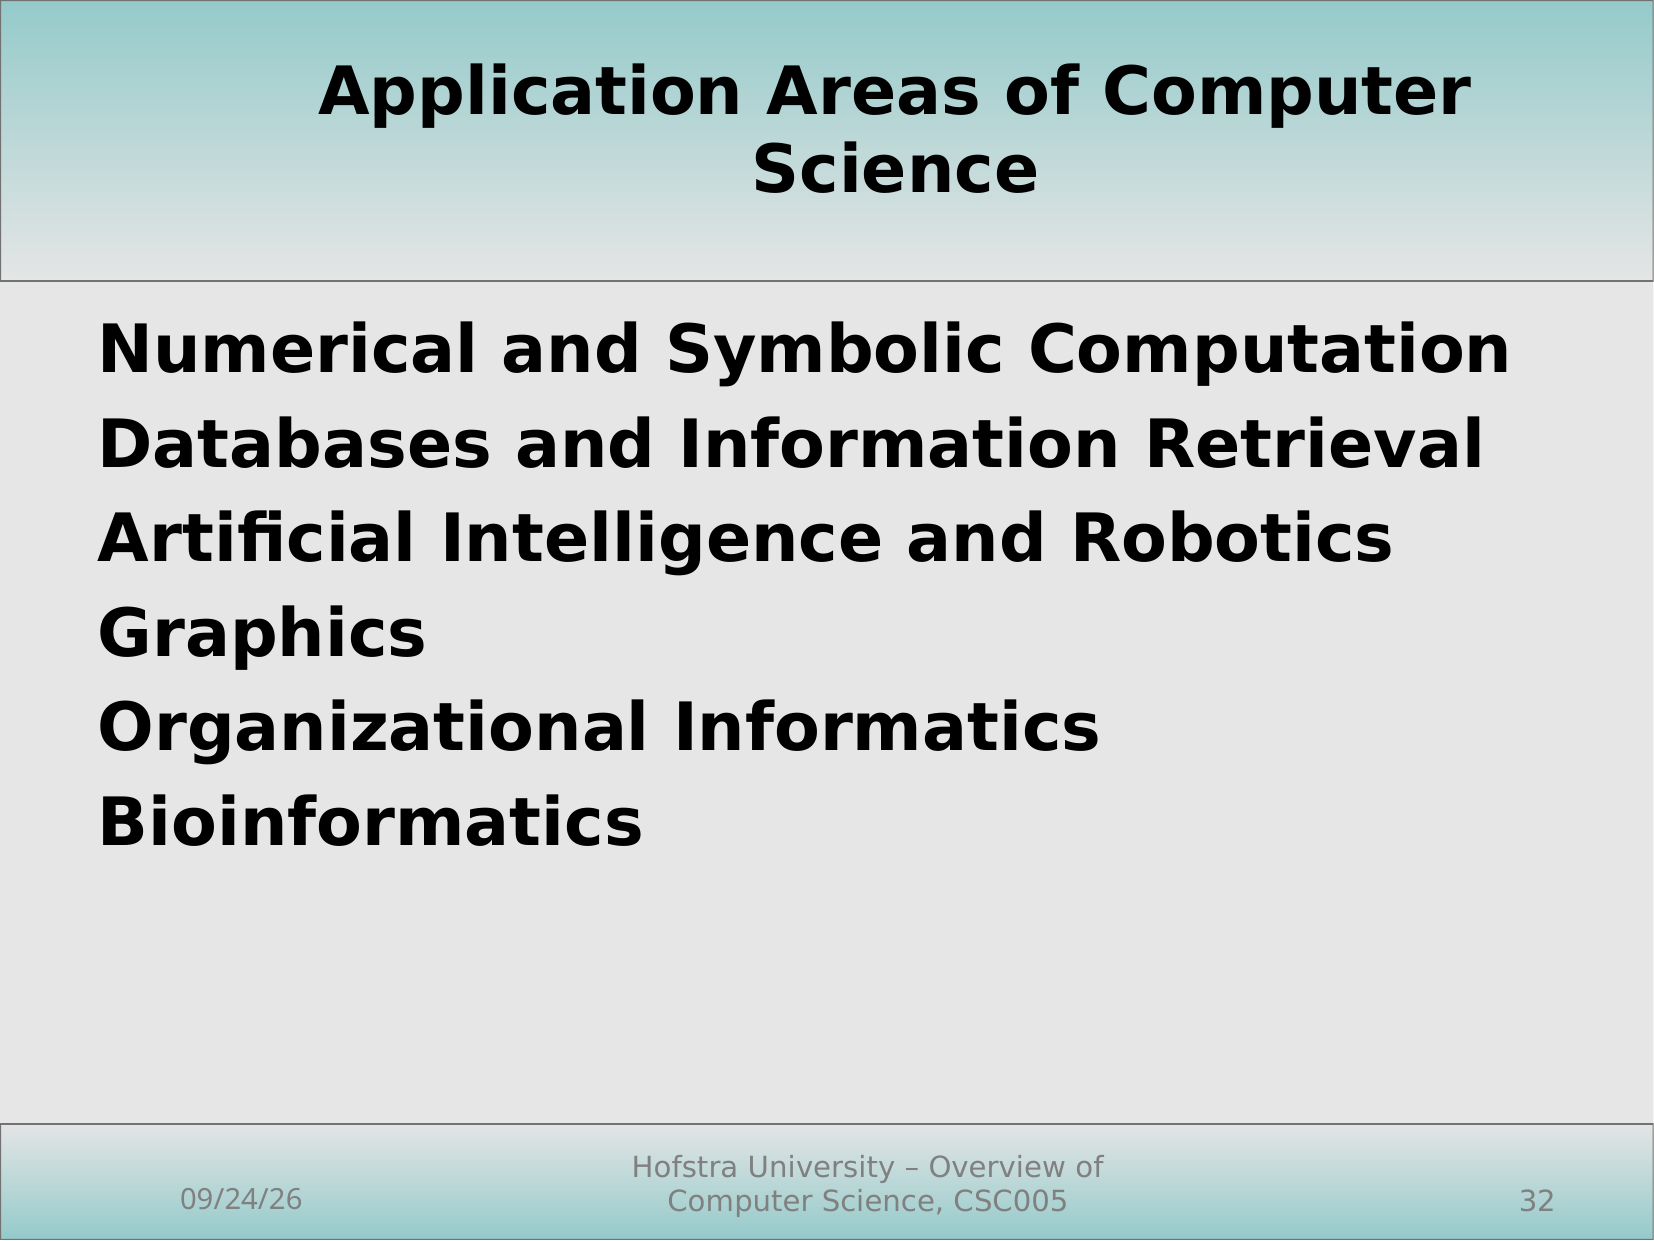

# Application Areas of Computer Science
Numerical and Symbolic Computation
Databases and Information Retrieval
Artificial Intelligence and Robotics
Graphics
Organizational Informatics
Bioinformatics
32